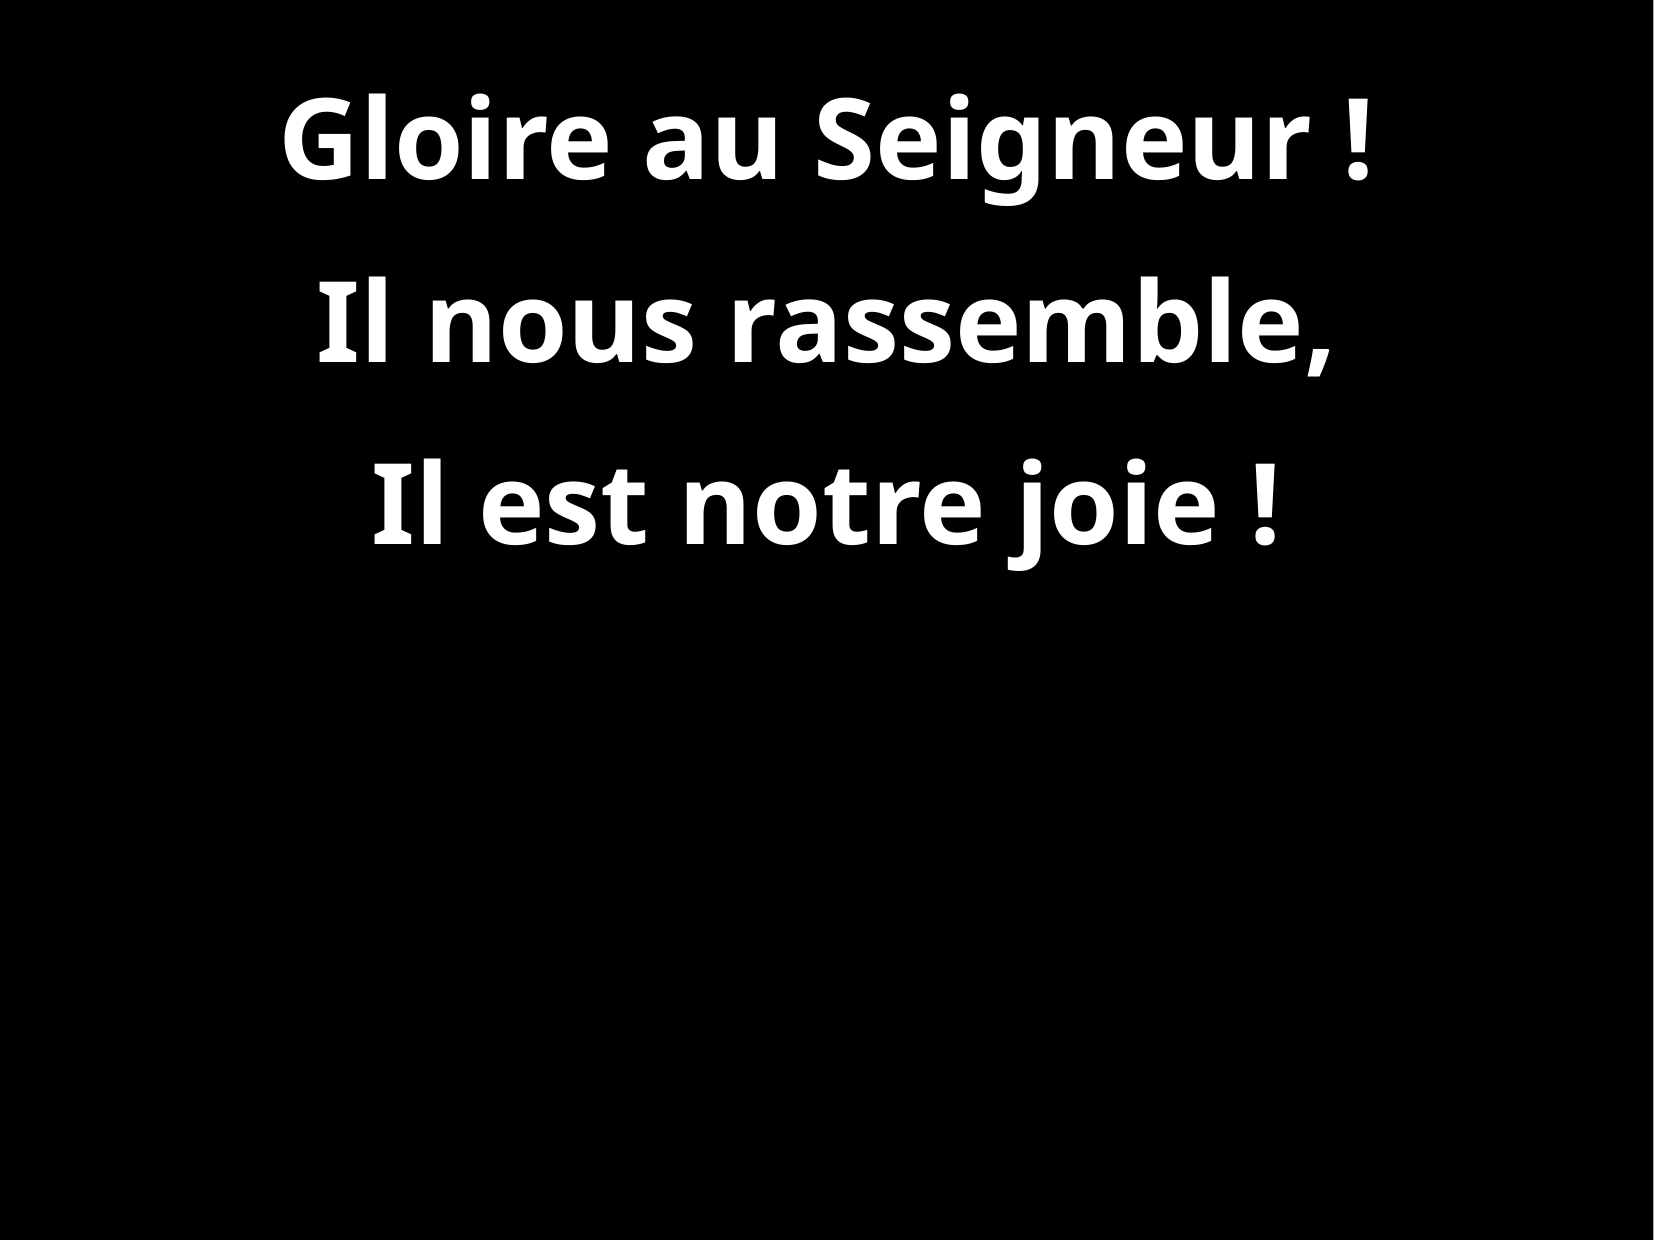

# Gloire au Seigneur !
Il nous rassemble,
Il est notre joie !